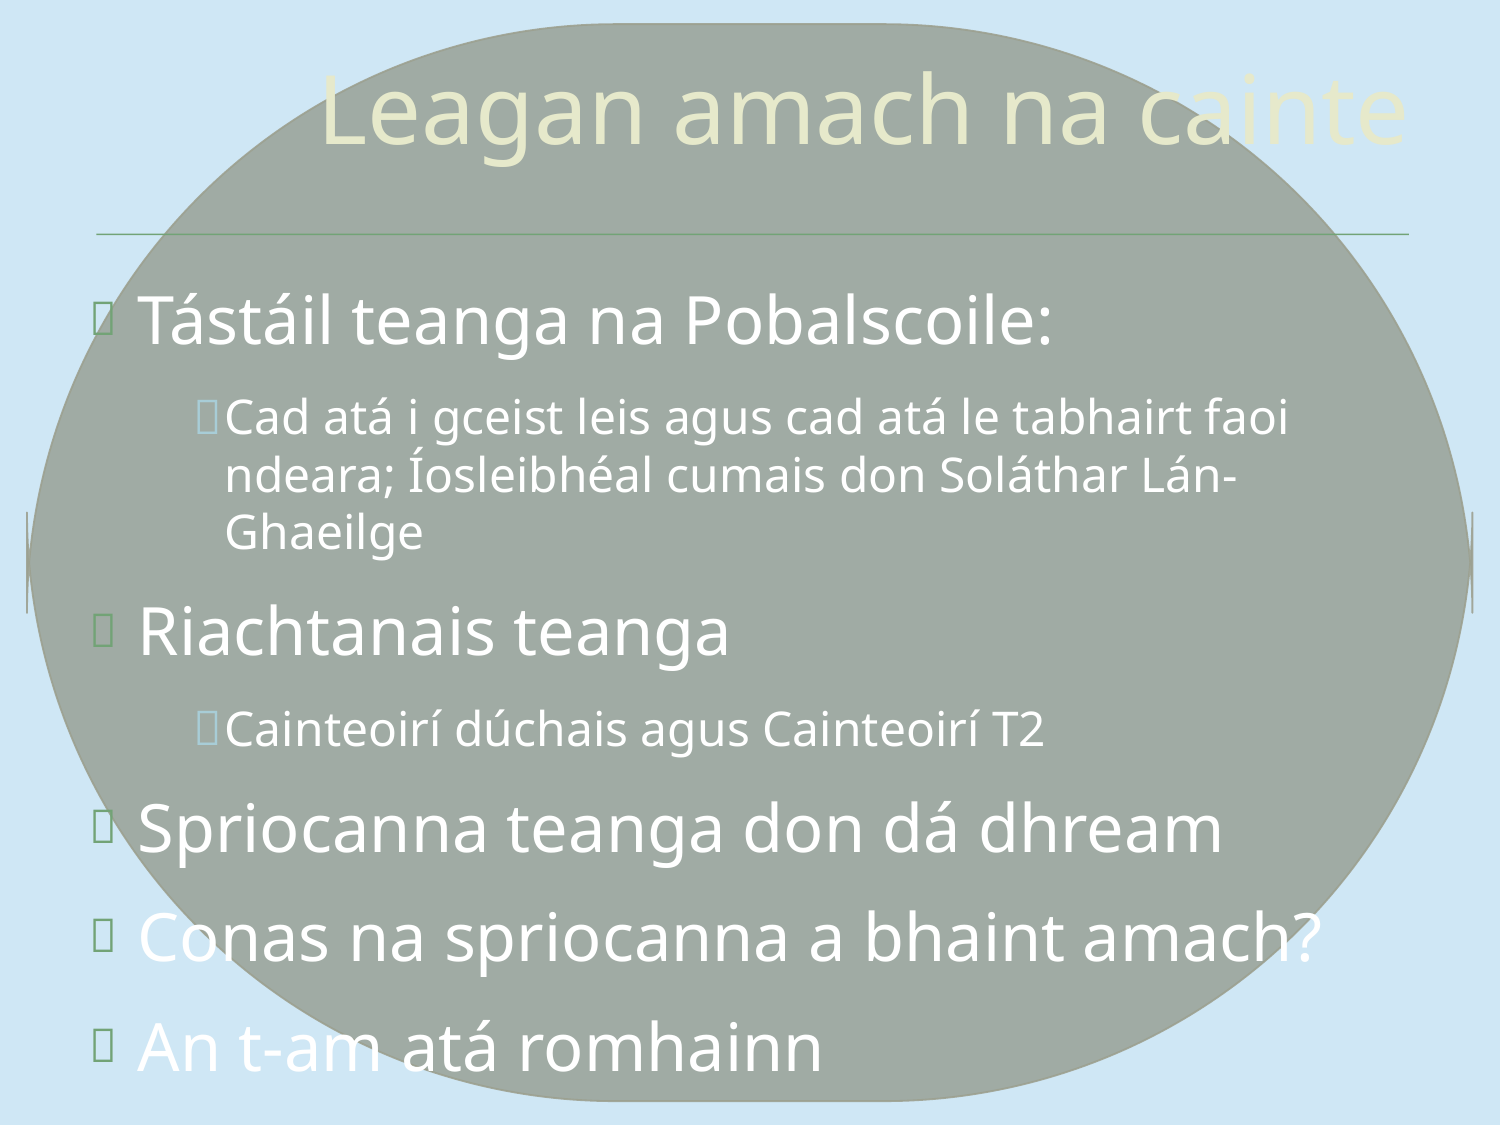

# Leagan amach na cainte
Tástáil teanga na Pobalscoile:
Cad atá i gceist leis agus cad atá le tabhairt faoi ndeara; Íosleibhéal cumais don Soláthar Lán-Ghaeilge
Riachtanais teanga
Cainteoirí dúchais agus Cainteoirí T2
Spriocanna teanga don dá dhream
Conas na spriocanna a bhaint amach?
An t-am atá romhainn